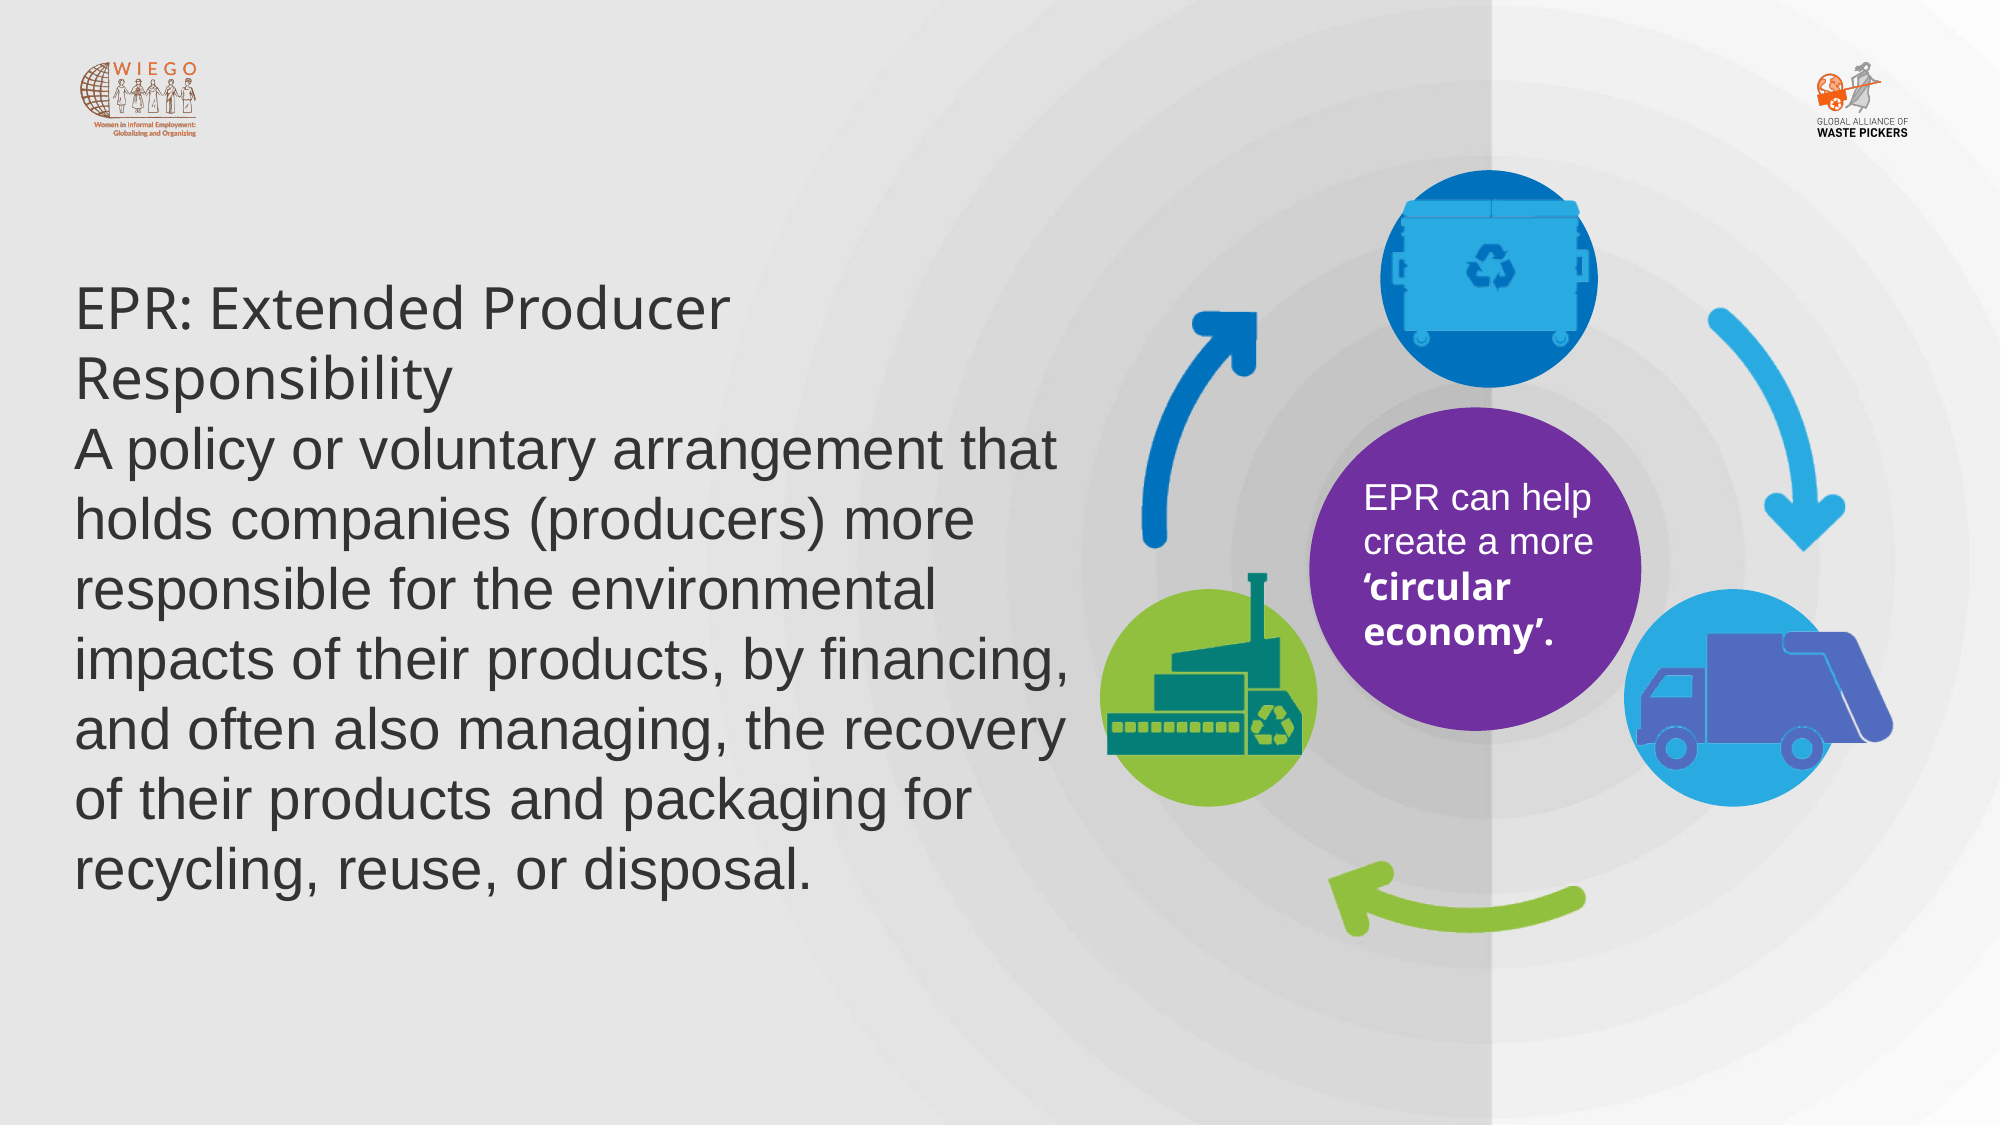

EPR: Extended Producer Responsibility
A policy or voluntary arrangement that holds companies (producers) more responsible for the environmental impacts of their products, by financing, and often also managing, the recovery of their products and packaging for recycling, reuse, or disposal.
EPR can help create a more ‘circular economy’.